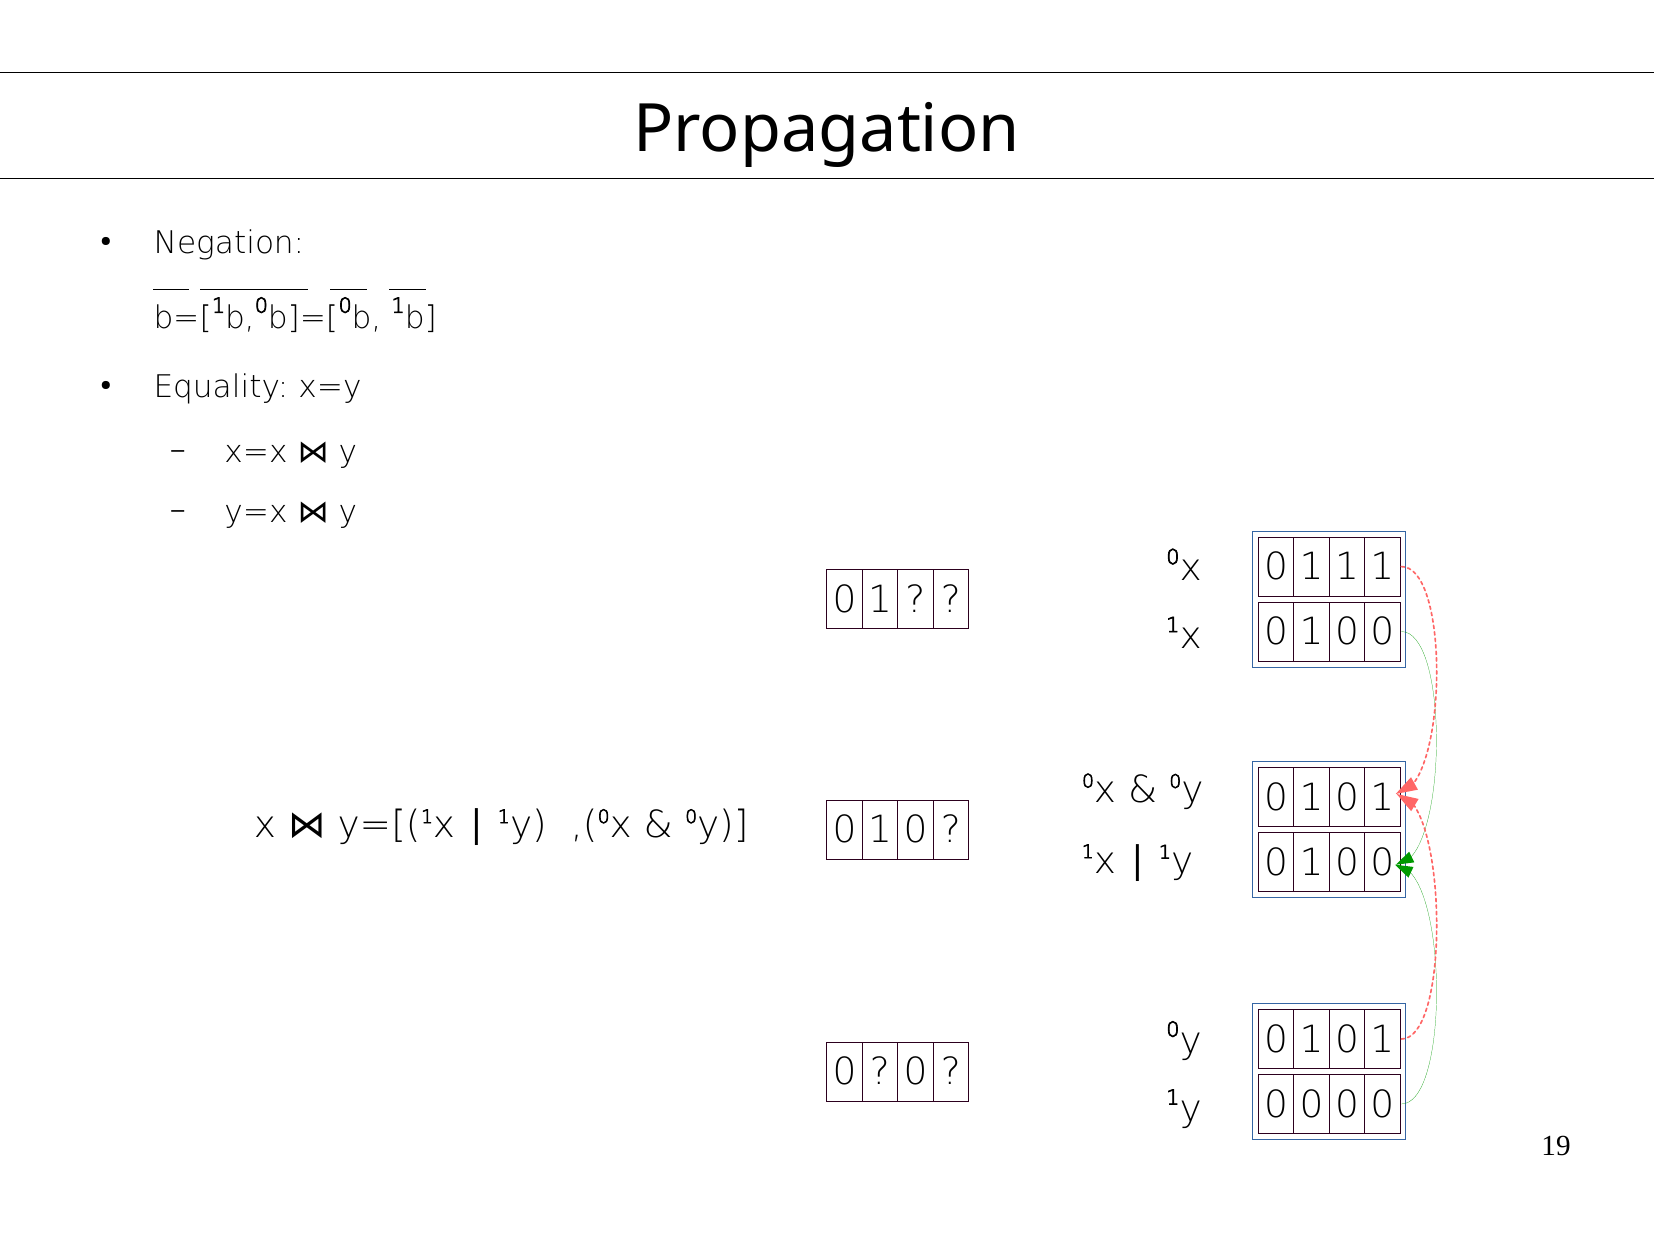

All that is left to do is to put that new domain inside x and inside y.
Propagation
# Negation:
b=[1b,0b]=[0b, 1b]
Equality: x=y
x=x ⋈ y
y=x ⋈ y
0x
0
1
1
1
0
1
?
?
0
1
0
0
1x
0x & 0y
0
1
0
1
0
1
0
?
x ⋈ y=[(1x ∣ 1y) ,(0x & 0y)]
0
1
0
0
1x ∣ 1y
0y
0
1
0
1
0
?
0
?
0
0
0
0
1y
19